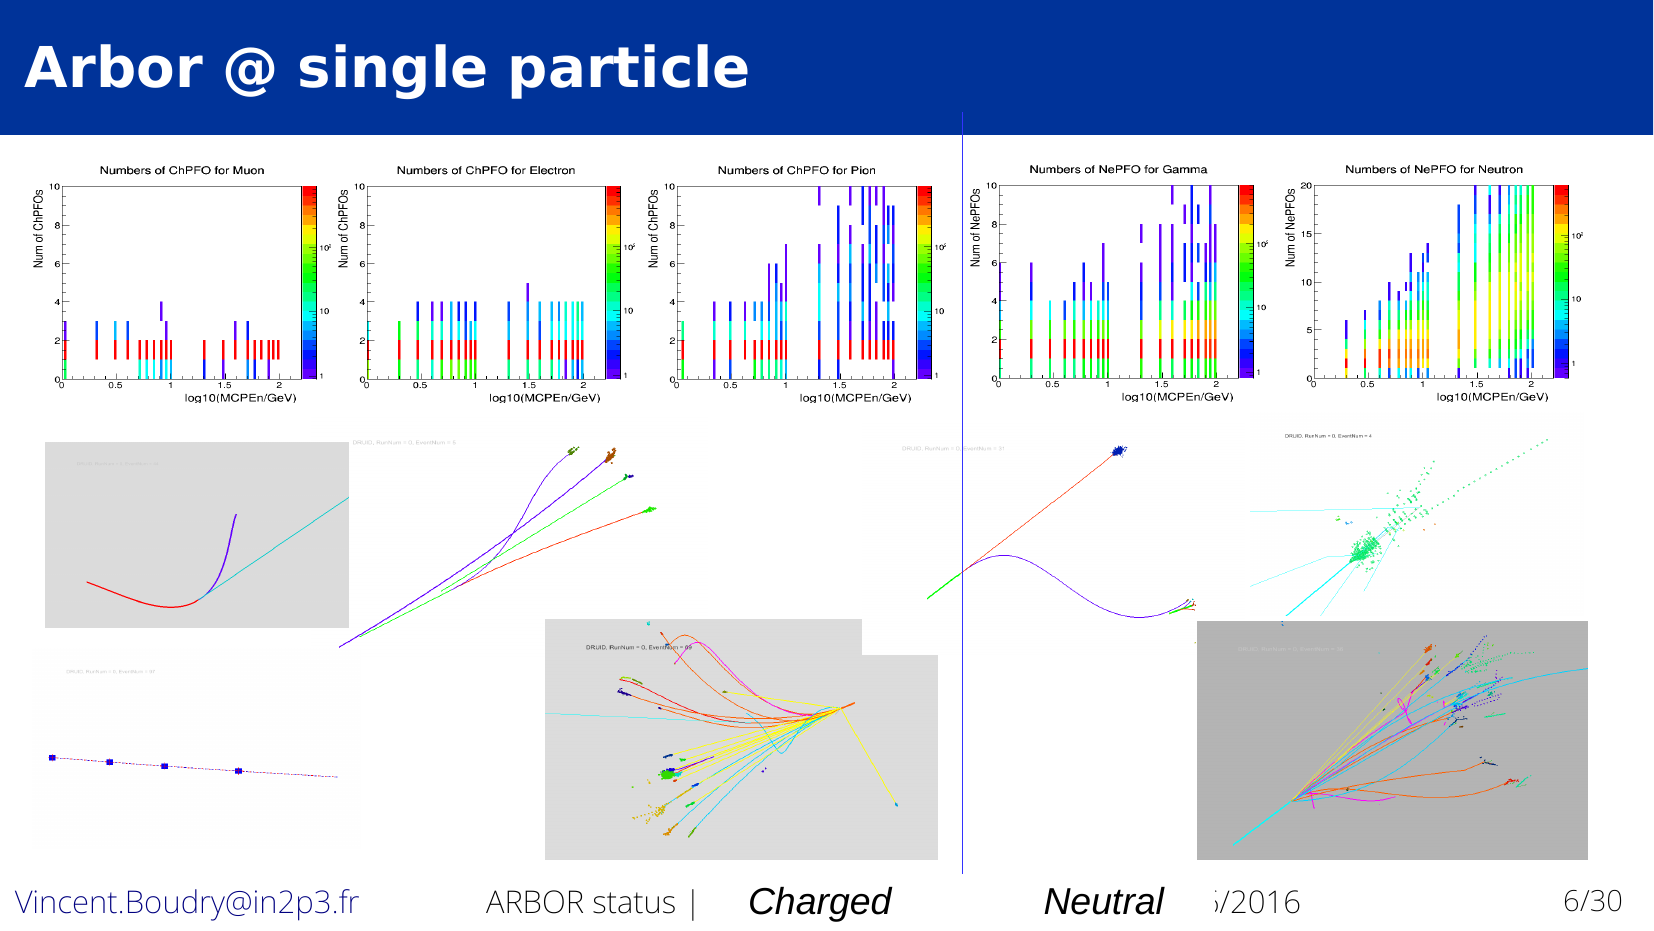

# Arbor @ single particle
Charged			Neutral
ARBOR status | ECFA LWCS 2016, Santander | 04/06/2016
6